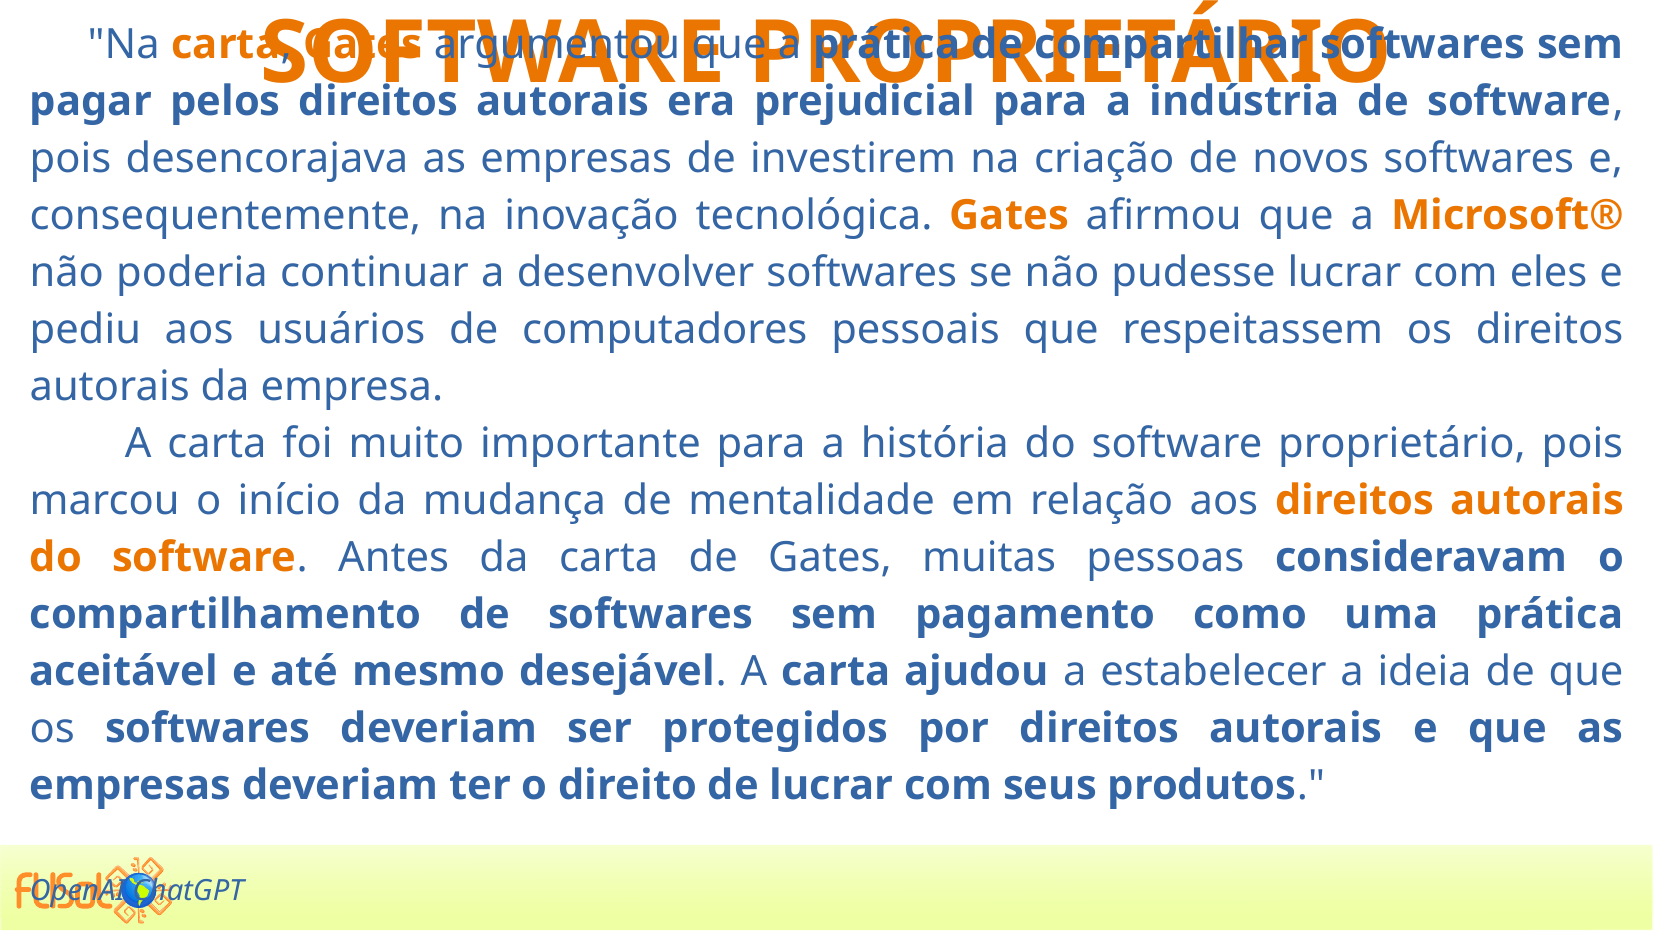

SOFTWARE PROPRIETÁRIO
 "Na carta, Gates argumentou que a prática de compartilhar softwares sem pagar pelos direitos autorais era prejudicial para a indústria de software, pois desencorajava as empresas de investirem na criação de novos softwares e, consequentemente, na inovação tecnológica. Gates afirmou que a Microsoft® não poderia continuar a desenvolver softwares se não pudesse lucrar com eles e pediu aos usuários de computadores pessoais que respeitassem os direitos autorais da empresa.
 A carta foi muito importante para a história do software proprietário, pois marcou o início da mudança de mentalidade em relação aos direitos autorais do software. Antes da carta de Gates, muitas pessoas consideravam o compartilhamento de softwares sem pagamento como uma prática aceitável e até mesmo desejável. A carta ajudou a estabelecer a ideia de que os softwares deveriam ser protegidos por direitos autorais e que as empresas deveriam ter o direito de lucrar com seus produtos."
 OpenAI ChatGPT